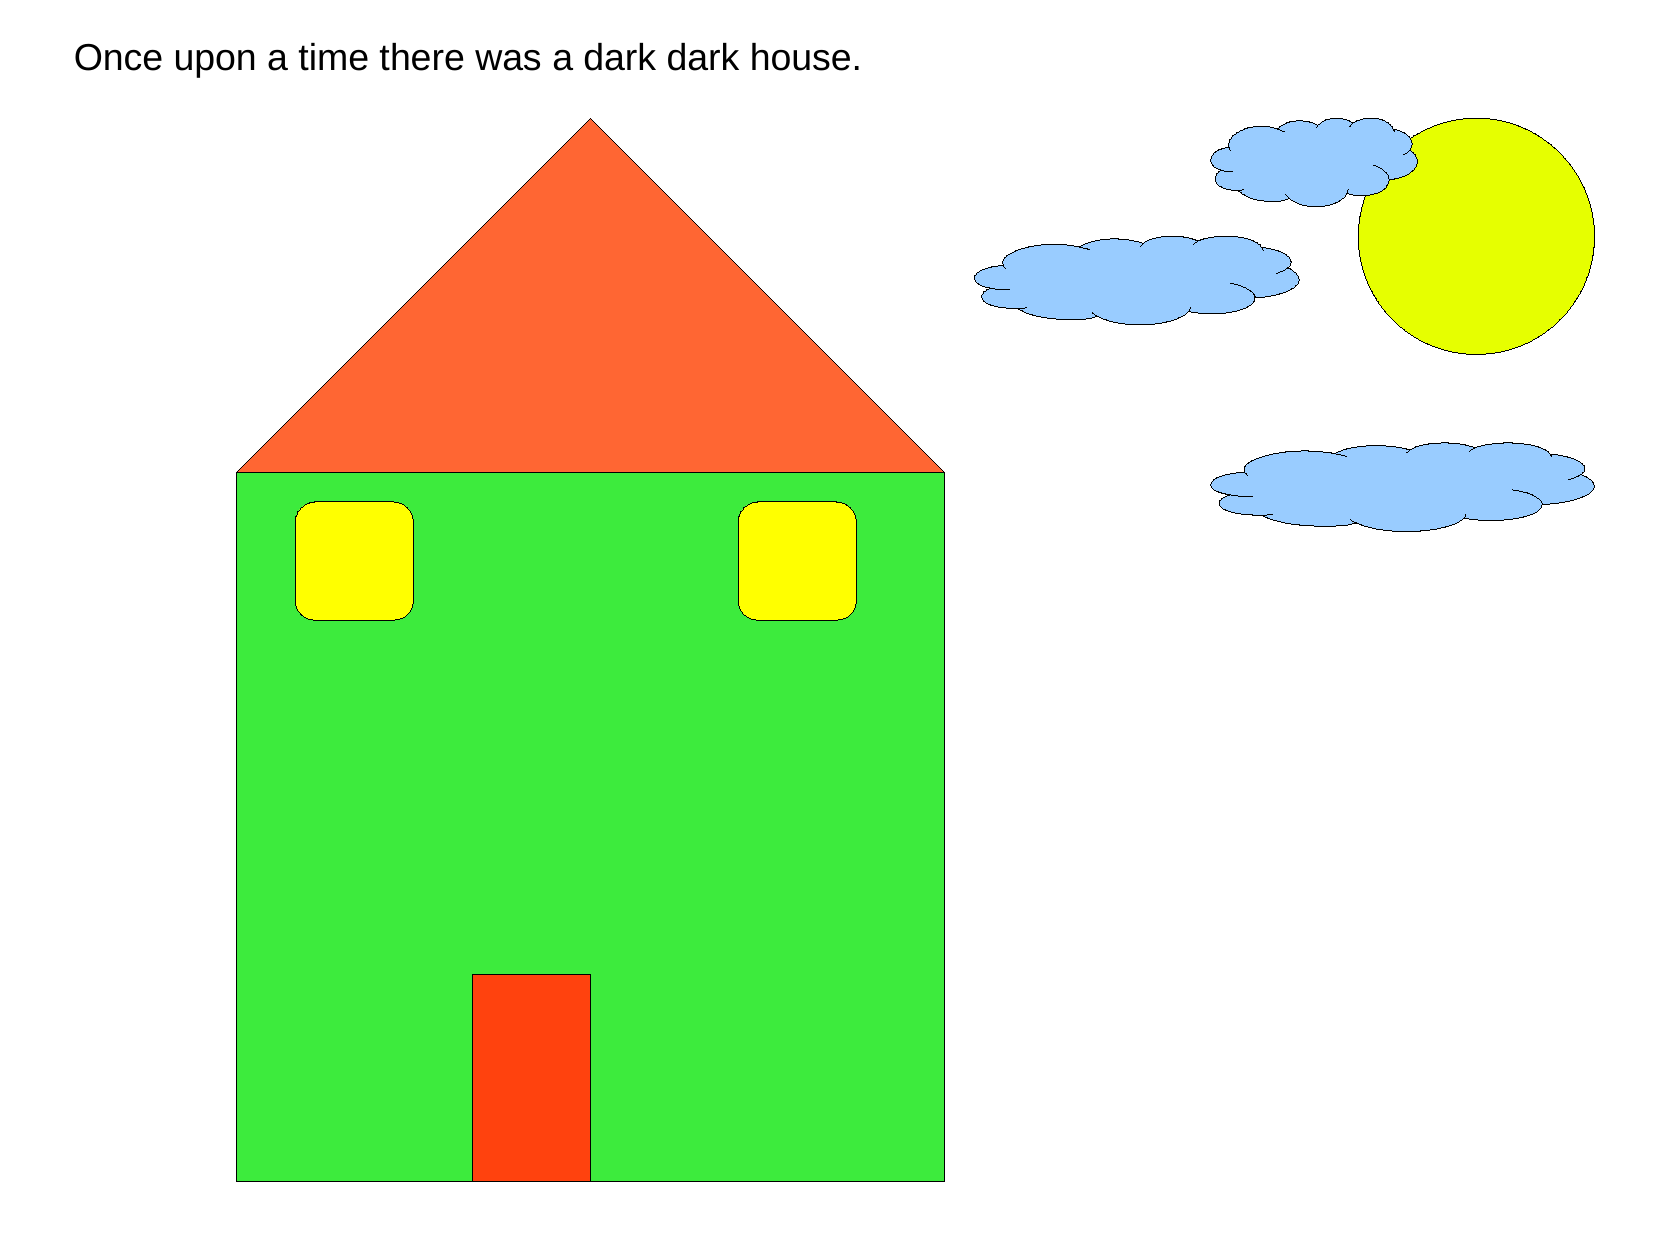

Once upon a time there was a dark dark house.